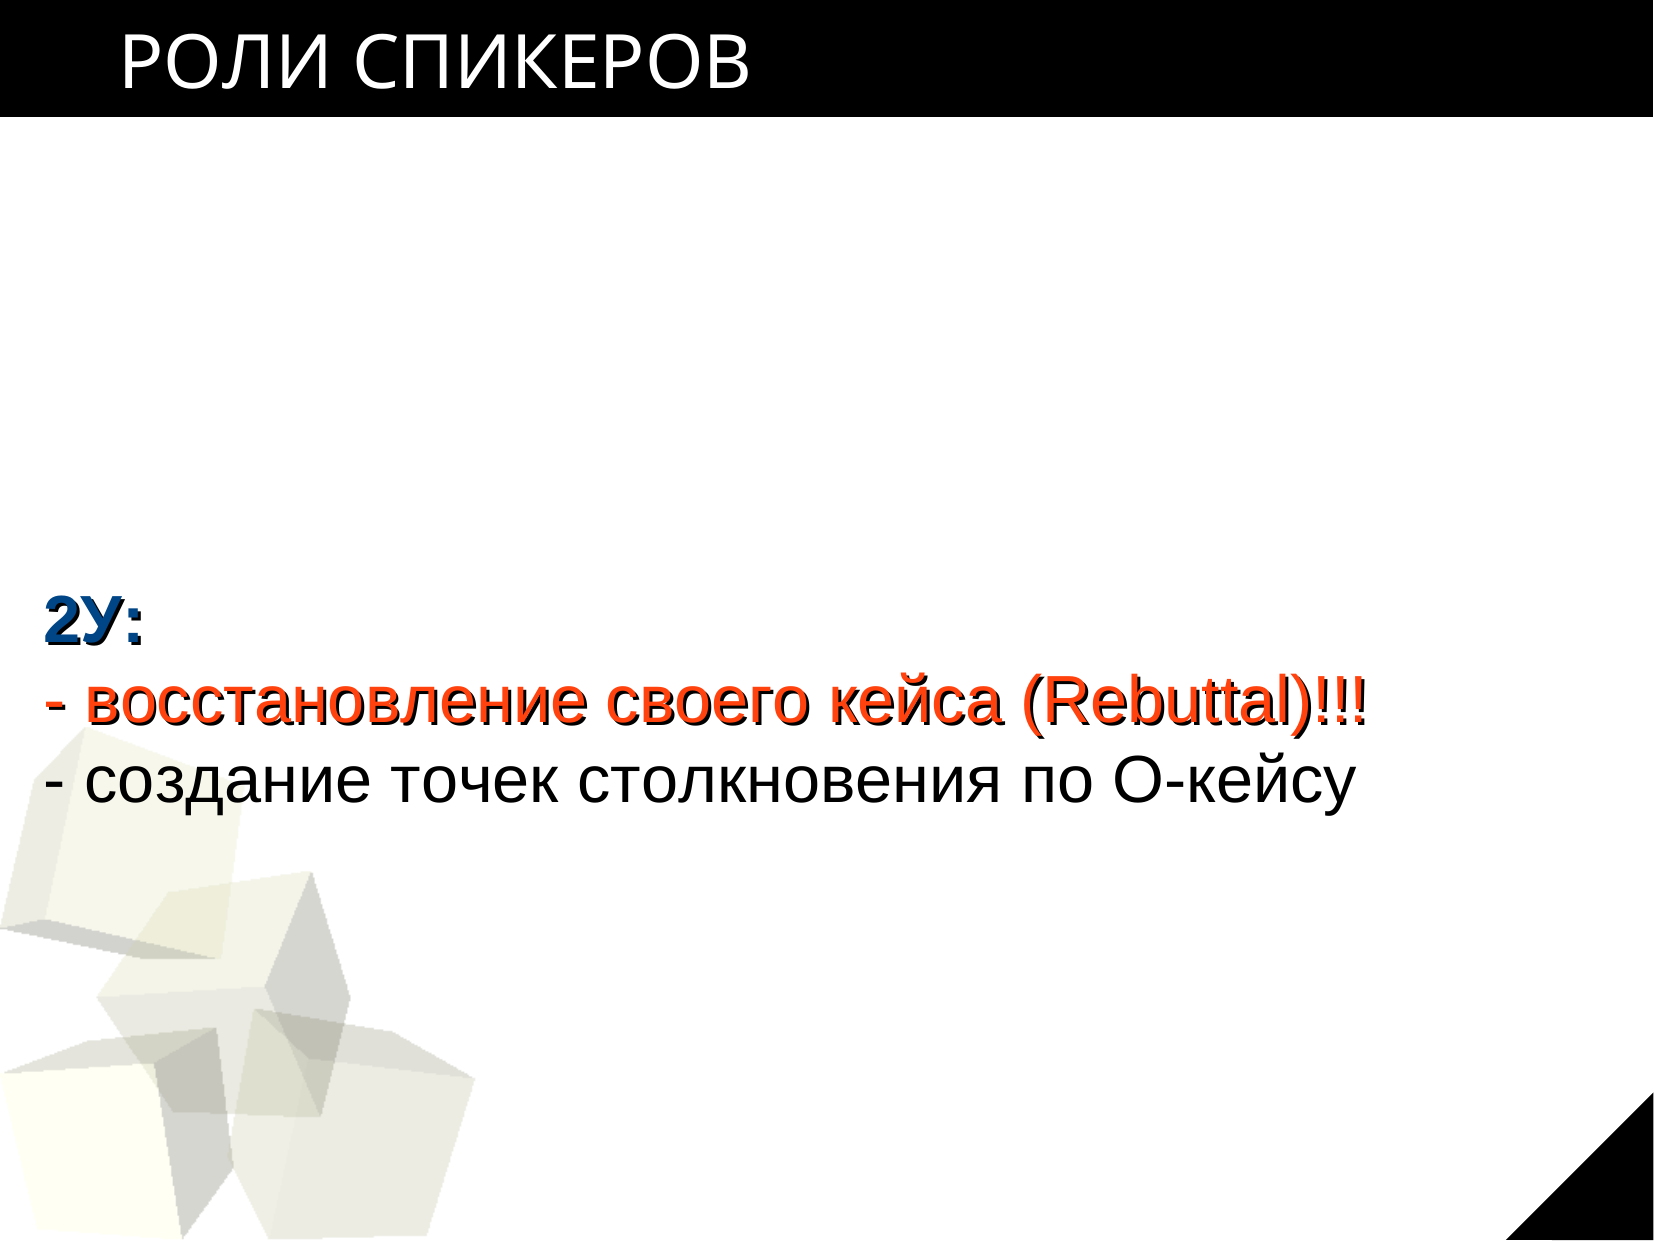

# РОЛИ СПИКЕРОВ
2У:
- восстановление своего кейса (Rebuttal)!!!
- создание точек столкновения по О-кейсу